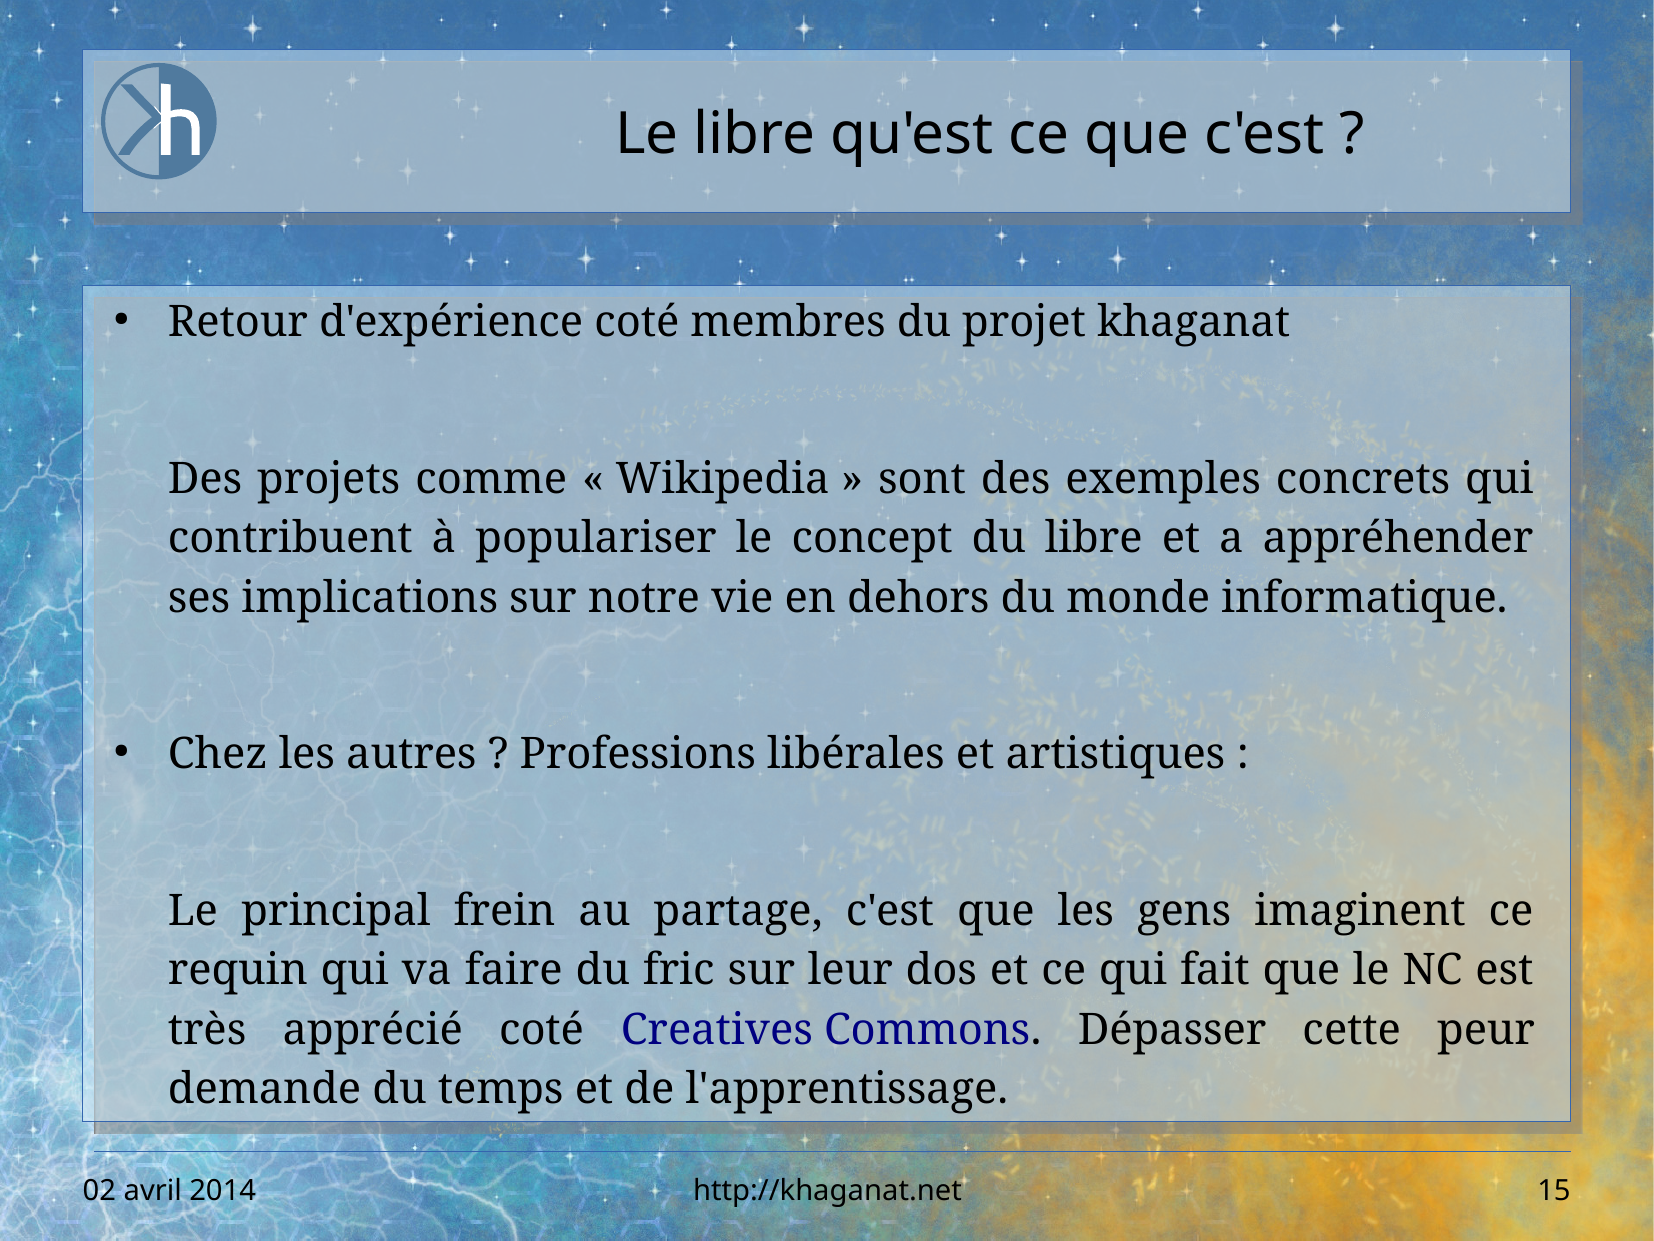

# Le libre qu'est ce que c'est ?
Retour d'expérience coté membres du projet khaganat
Des projets comme « Wikipedia » sont des exemples concrets qui contribuent à populariser le concept du libre et a appréhender ses implications sur notre vie en dehors du monde informatique.
Chez les autres ? Professions libérales et artistiques :
Le principal frein au partage, c'est que les gens imaginent ce requin qui va faire du fric sur leur dos et ce qui fait que le NC est très apprécié coté Creatives Commons. Dépasser cette peur demande du temps et de l'apprentissage.
02 avril 2014
http://khaganat.net
15